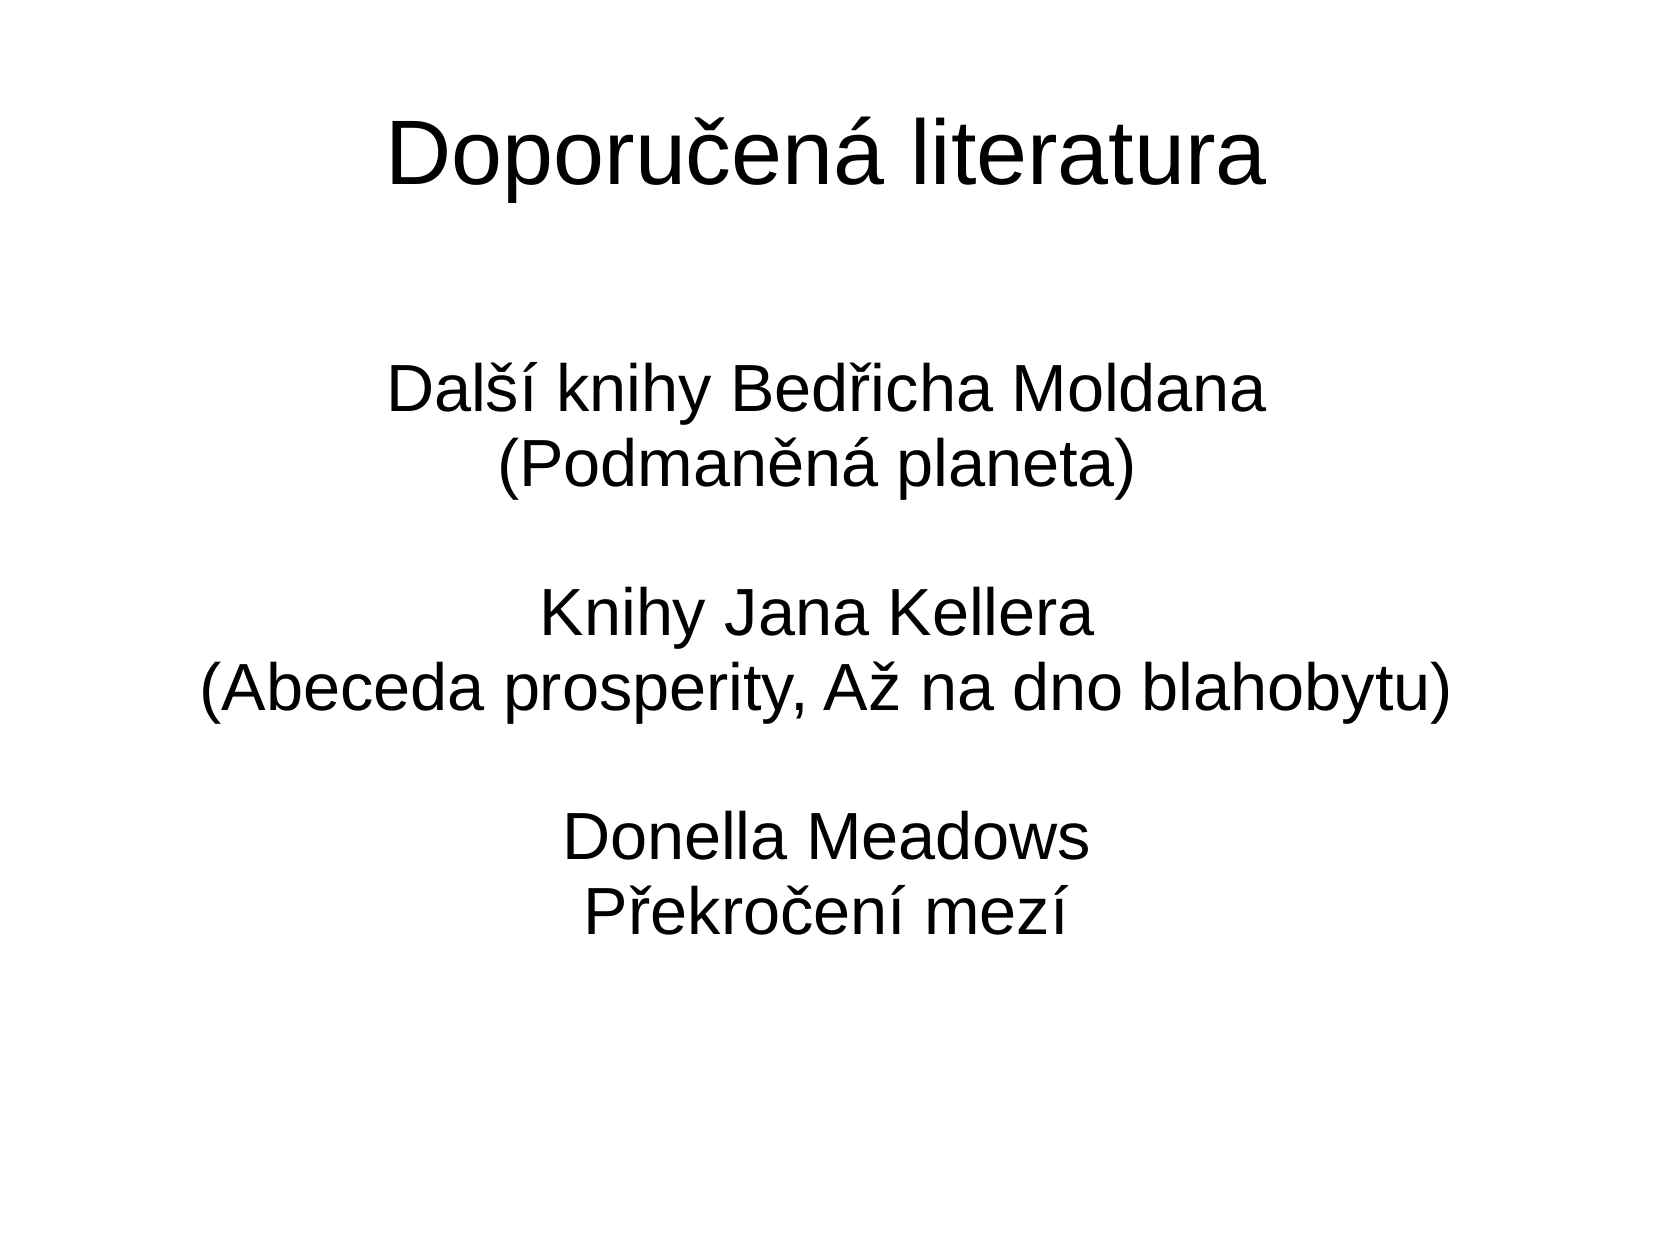

# Doporučená literatura
Další knihy Bedřicha Moldana
(Podmaněná planeta)
Knihy Jana Kellera
(Abeceda prosperity, Až na dno blahobytu)
Donella Meadows
Překročení mezí